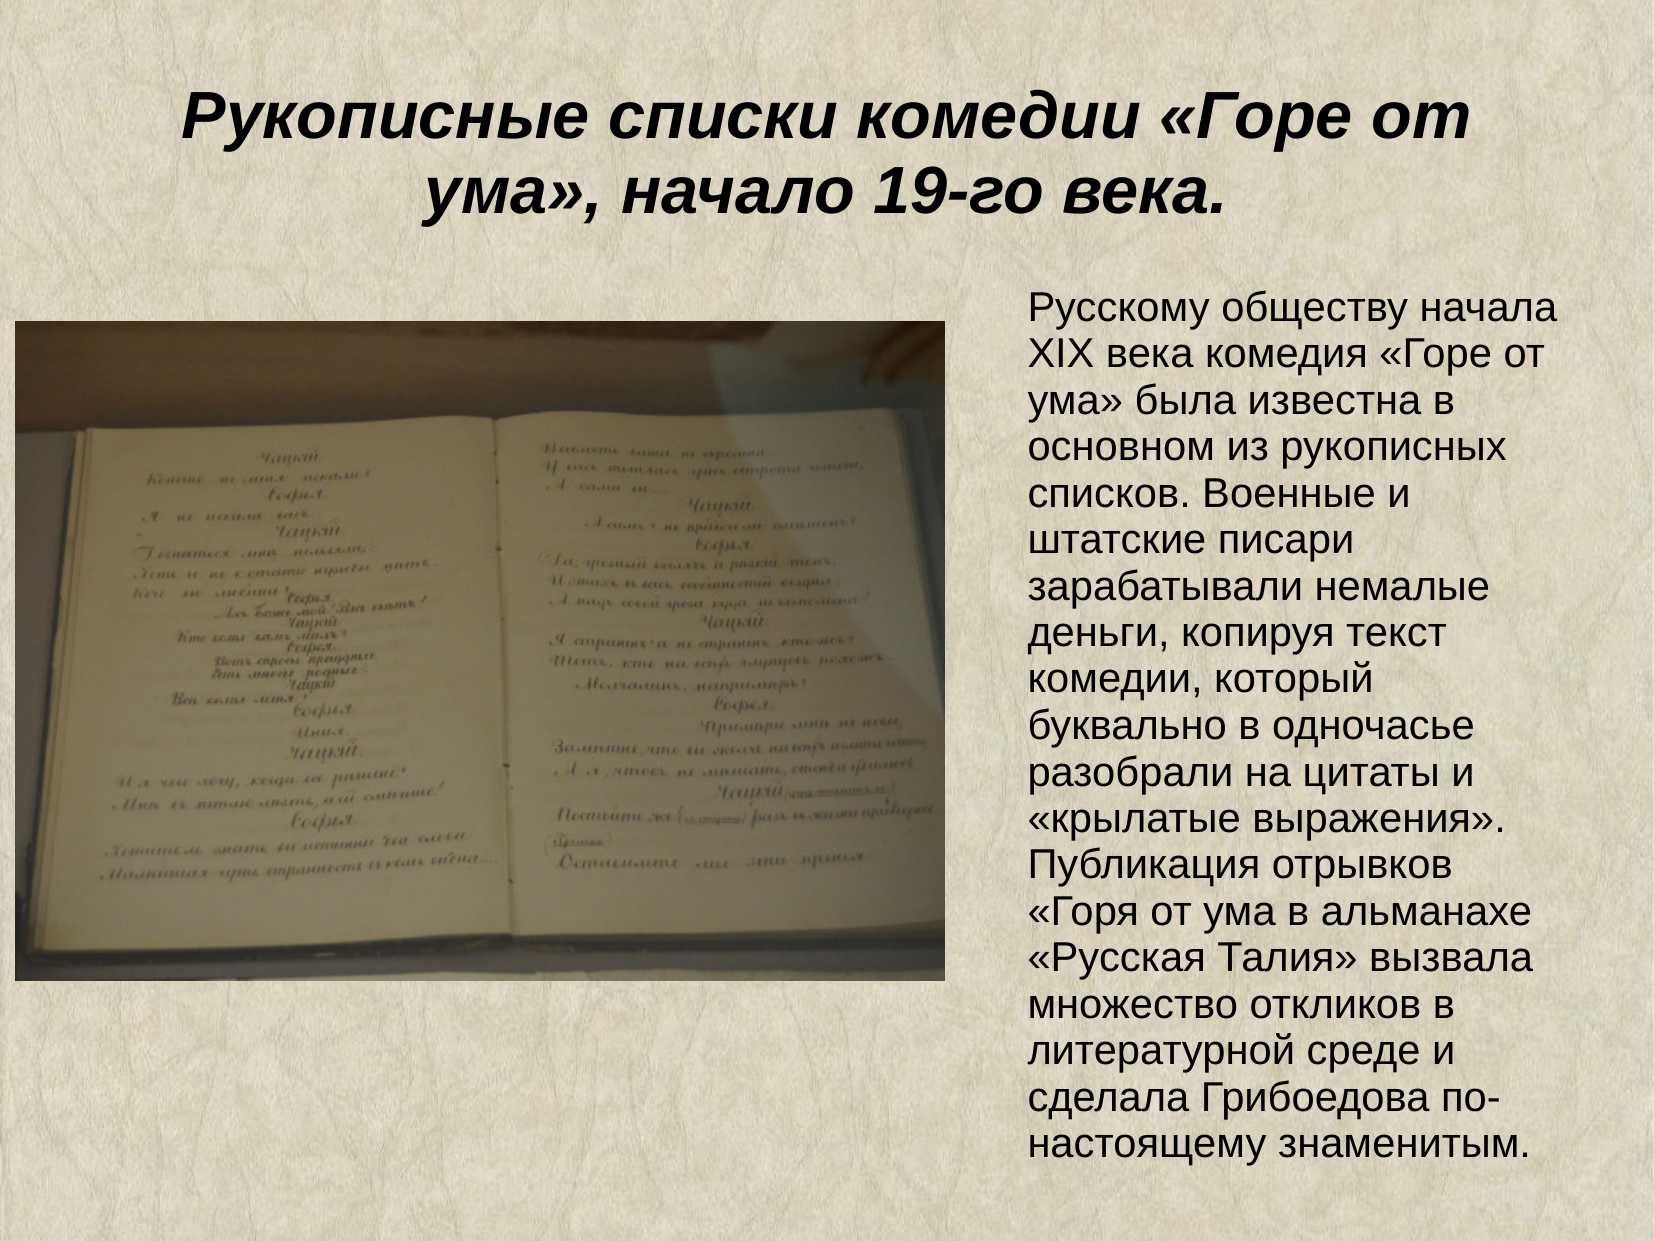

# Рукописные списки комедии «Горе от ума», начало 19-го века.
Русскому обществу начала XIX века комедия «Горе от ума» была известна в основном из рукописных списков. Военные и штатские писари зарабатывали немалые деньги, копируя текст комедии, который буквально в одночасье разобрали на цитаты и «крылатые выражения». Публикация отрывков «Горя от ума в альманахе «Русская Талия» вызвала множество откликов в литературной среде и сделала Грибоедова по-настоящему знаменитым.